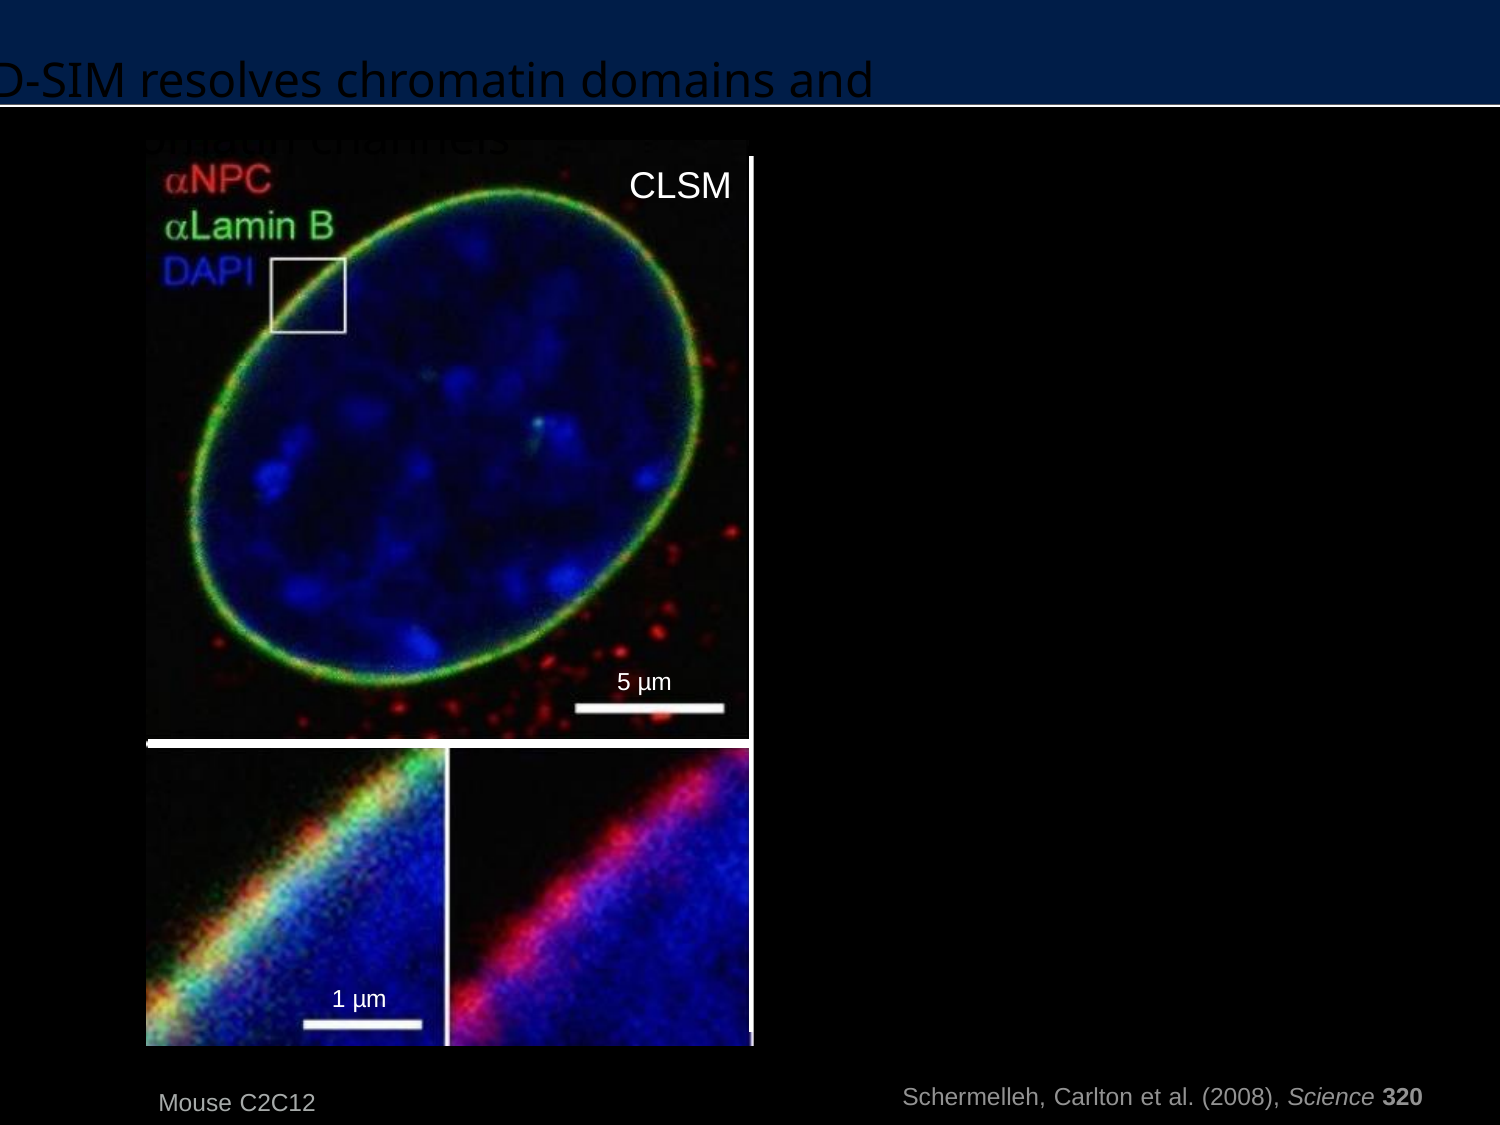

# 3D-SIM resolves chromatin domains and interchromatin channels
CLSM
3D-SIM
5 µm
1 µm
Schermelleh, Carlton et al. (2008), Science 320
Mouse C2C12